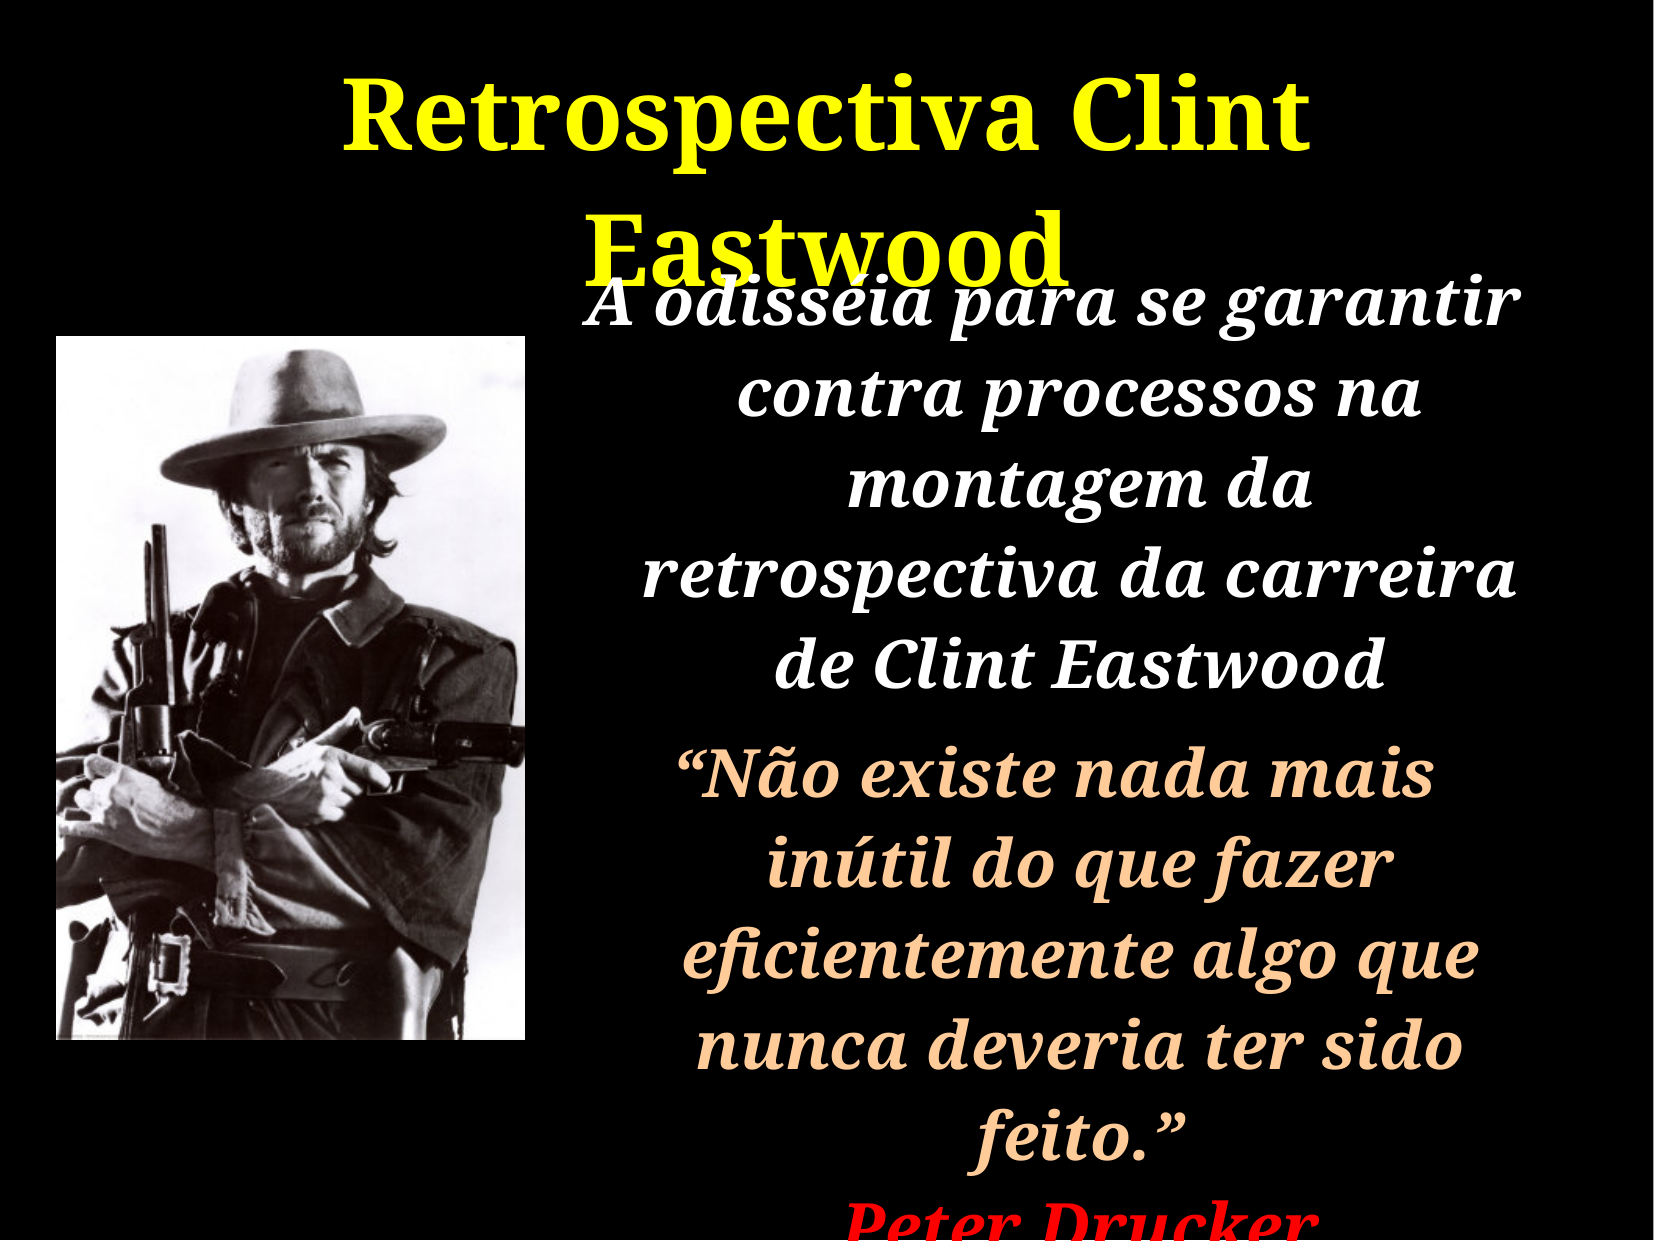

# Retrospectiva Clint Eastwood
A odisséia para se garantir contra processos na montagem da retrospectiva da carreira de Clint Eastwood
“Não existe nada mais inútil do que fazer eficientemente algo que nunca deveria ter sido feito.”
Peter Drucker